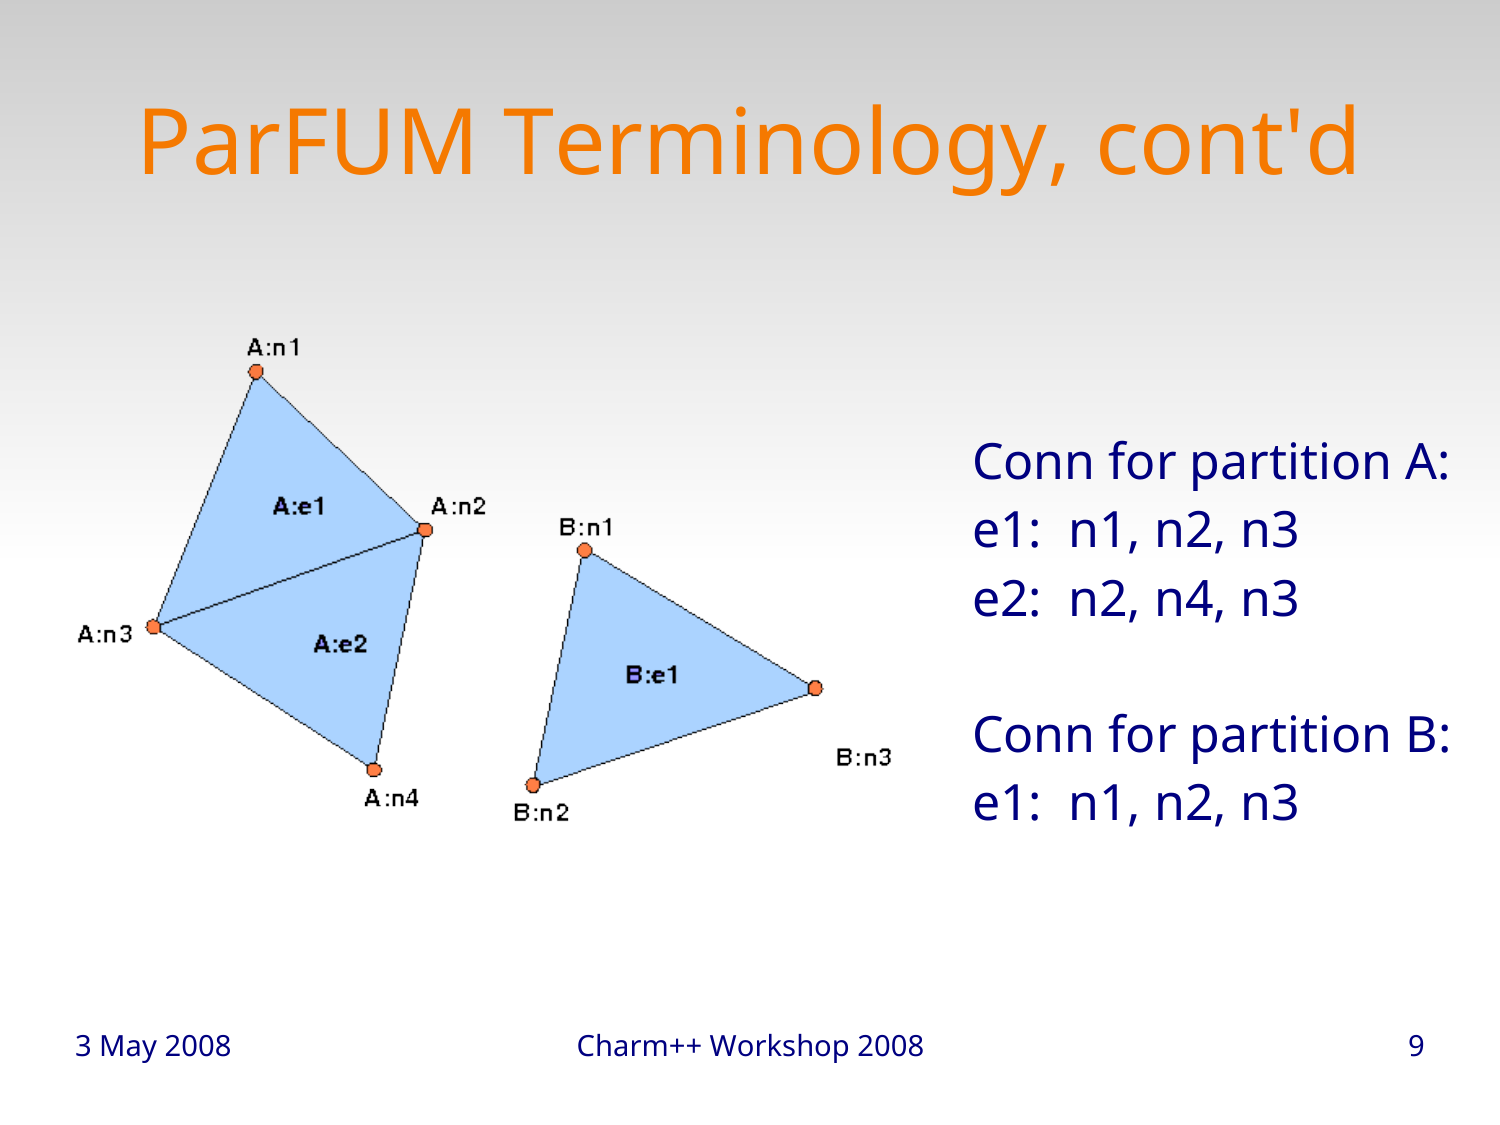

# ParFUM Terminology, cont'd
Conn for partition A:
e1: n1, n2, n3
e2: n2, n4, n3
Conn for partition B:
e1: n1, n2, n3
3 May 2008
Charm++ Workshop 2008
9